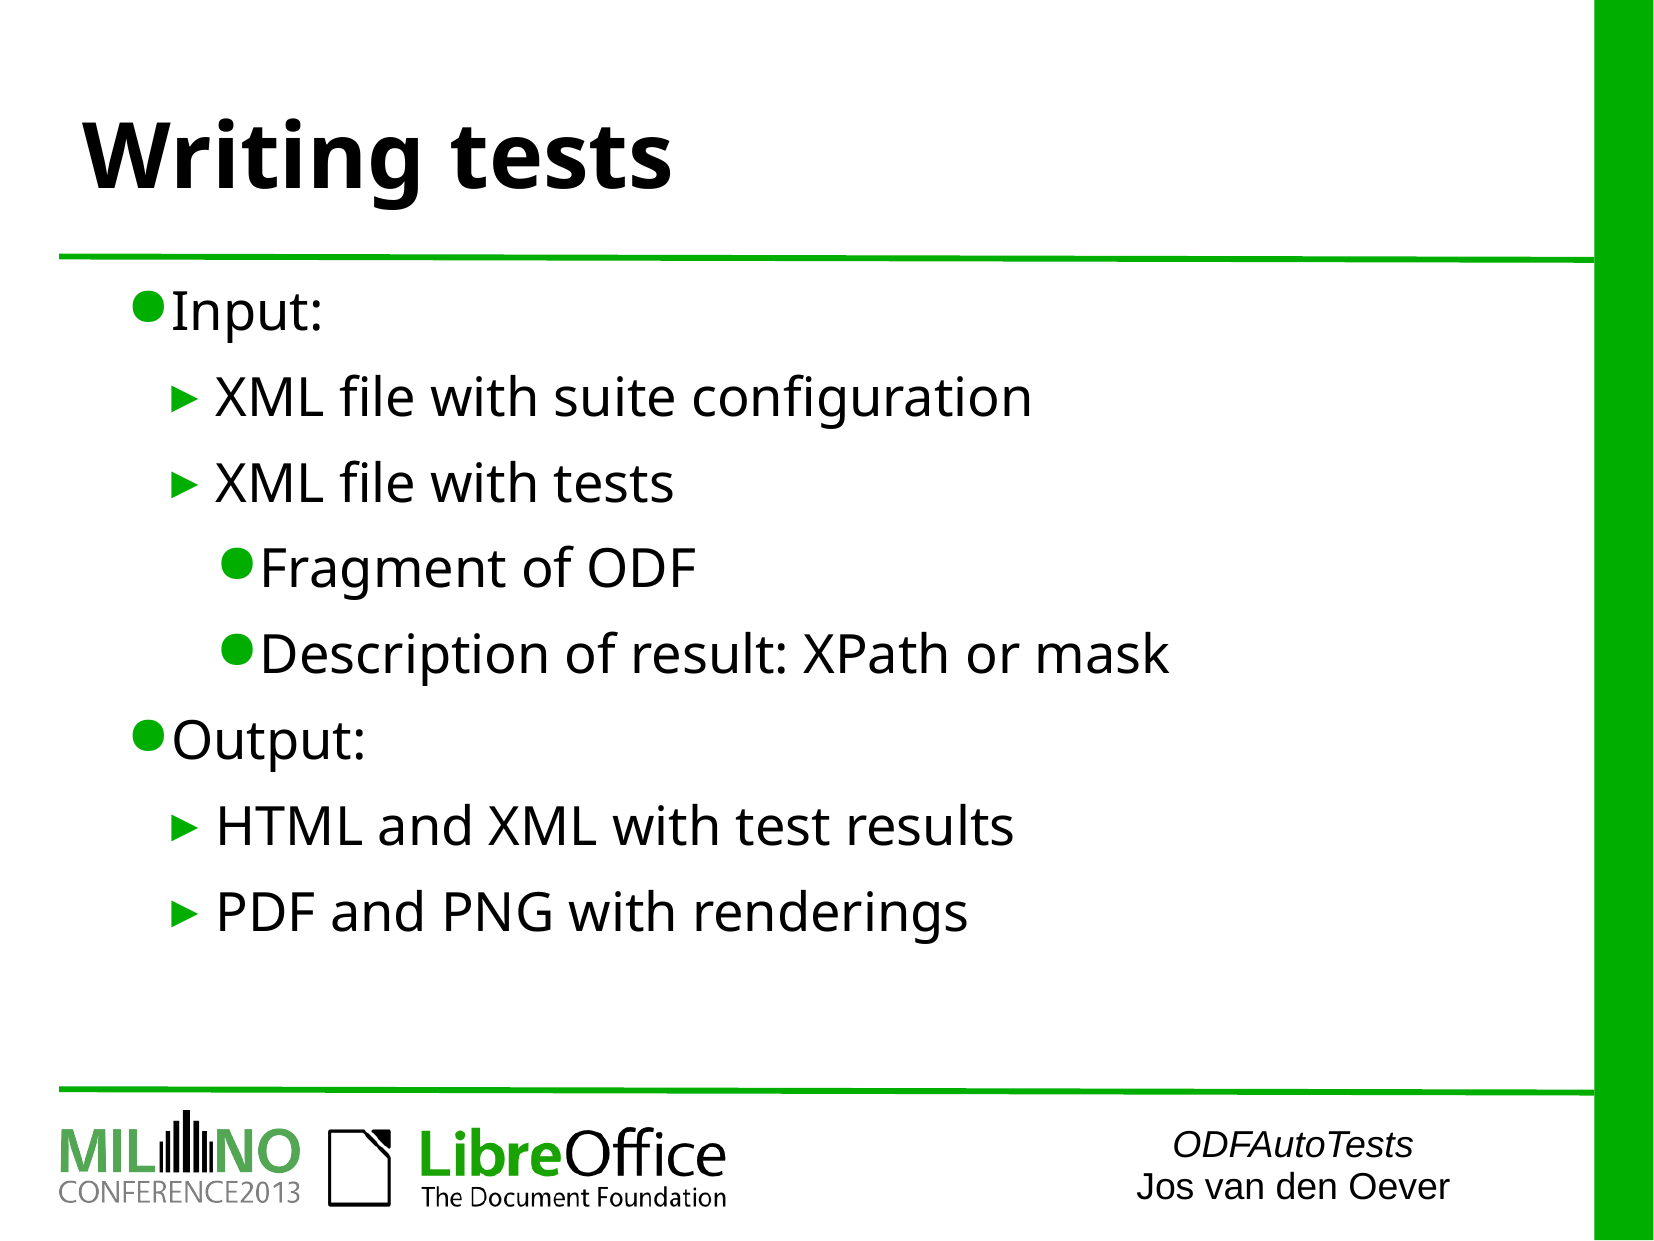

# Writing tests
Input:
XML file with suite configuration
XML file with tests
Fragment of ODF
Description of result: XPath or mask
Output:
HTML and XML with test results
PDF and PNG with renderings